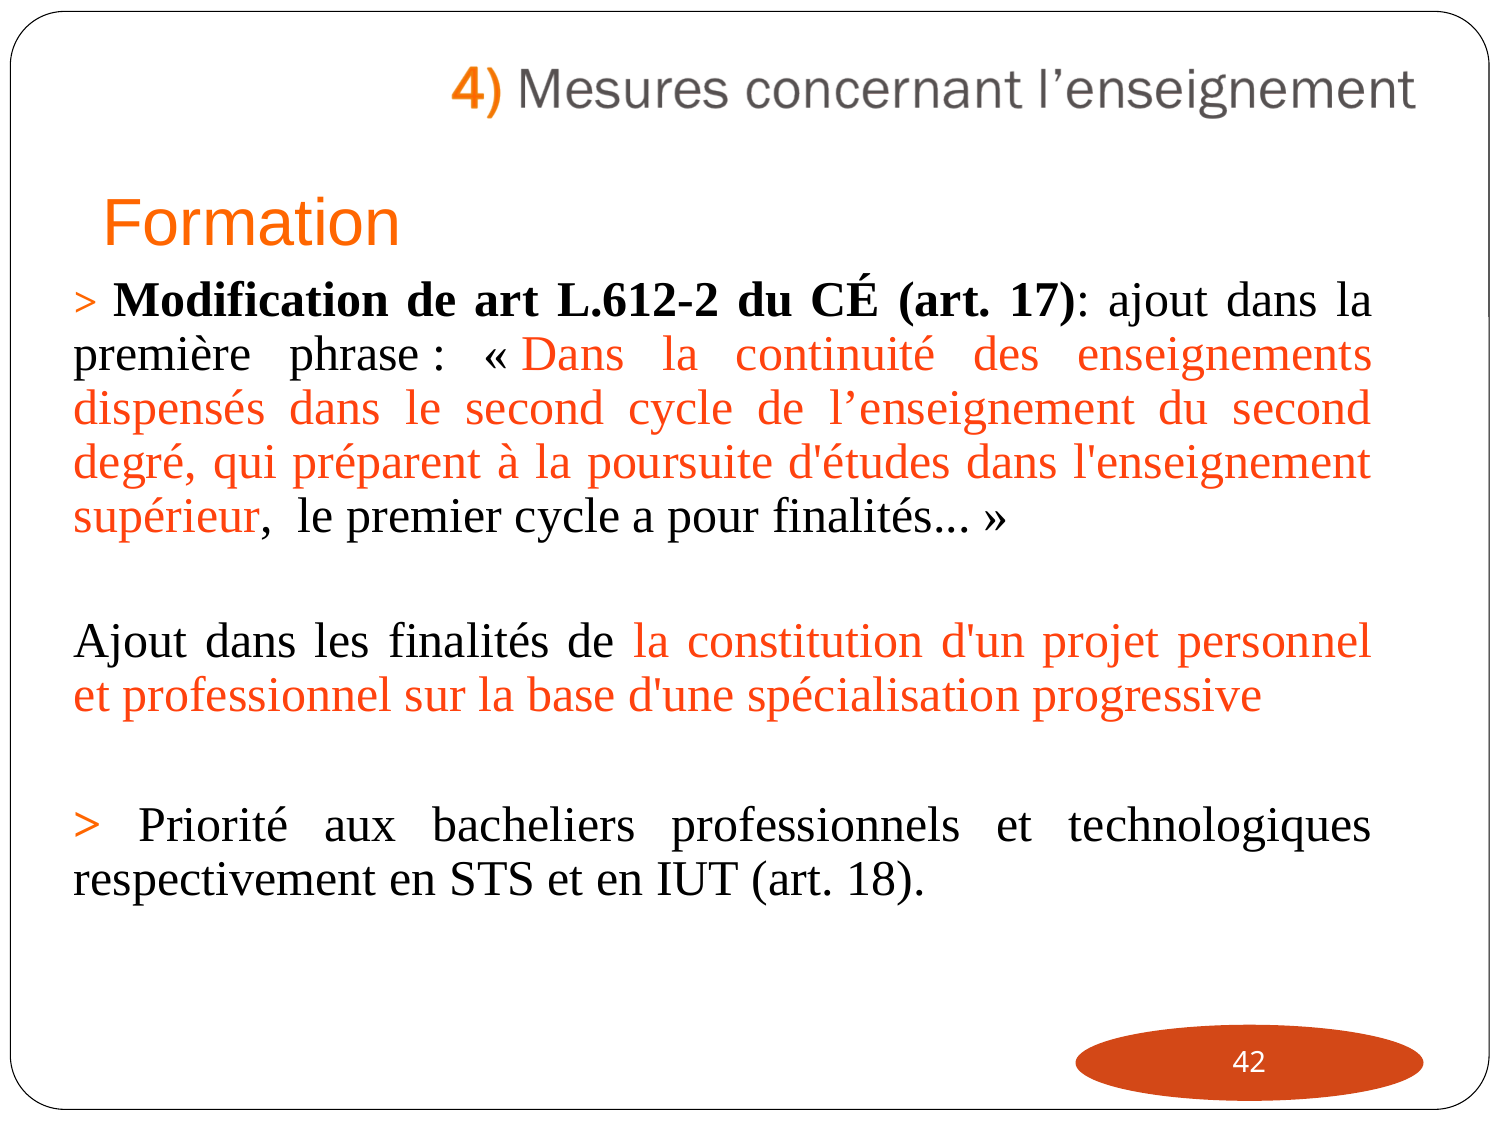

Formation
> Modification de art L.612-2 du CÉ (art. 17): ajout dans la première phrase : « Dans la continuité des enseignements dispensés dans le second cycle de l’enseignement du second degré, qui préparent à la poursuite d'études dans l'enseignement supérieur, le premier cycle a pour finalités... »
Ajout dans les finalités de la constitution d'un projet personnel et professionnel sur la base d'une spécialisation progressive
> Priorité aux bacheliers professionnels et technologiques respectivement en STS et en IUT (art. 18).